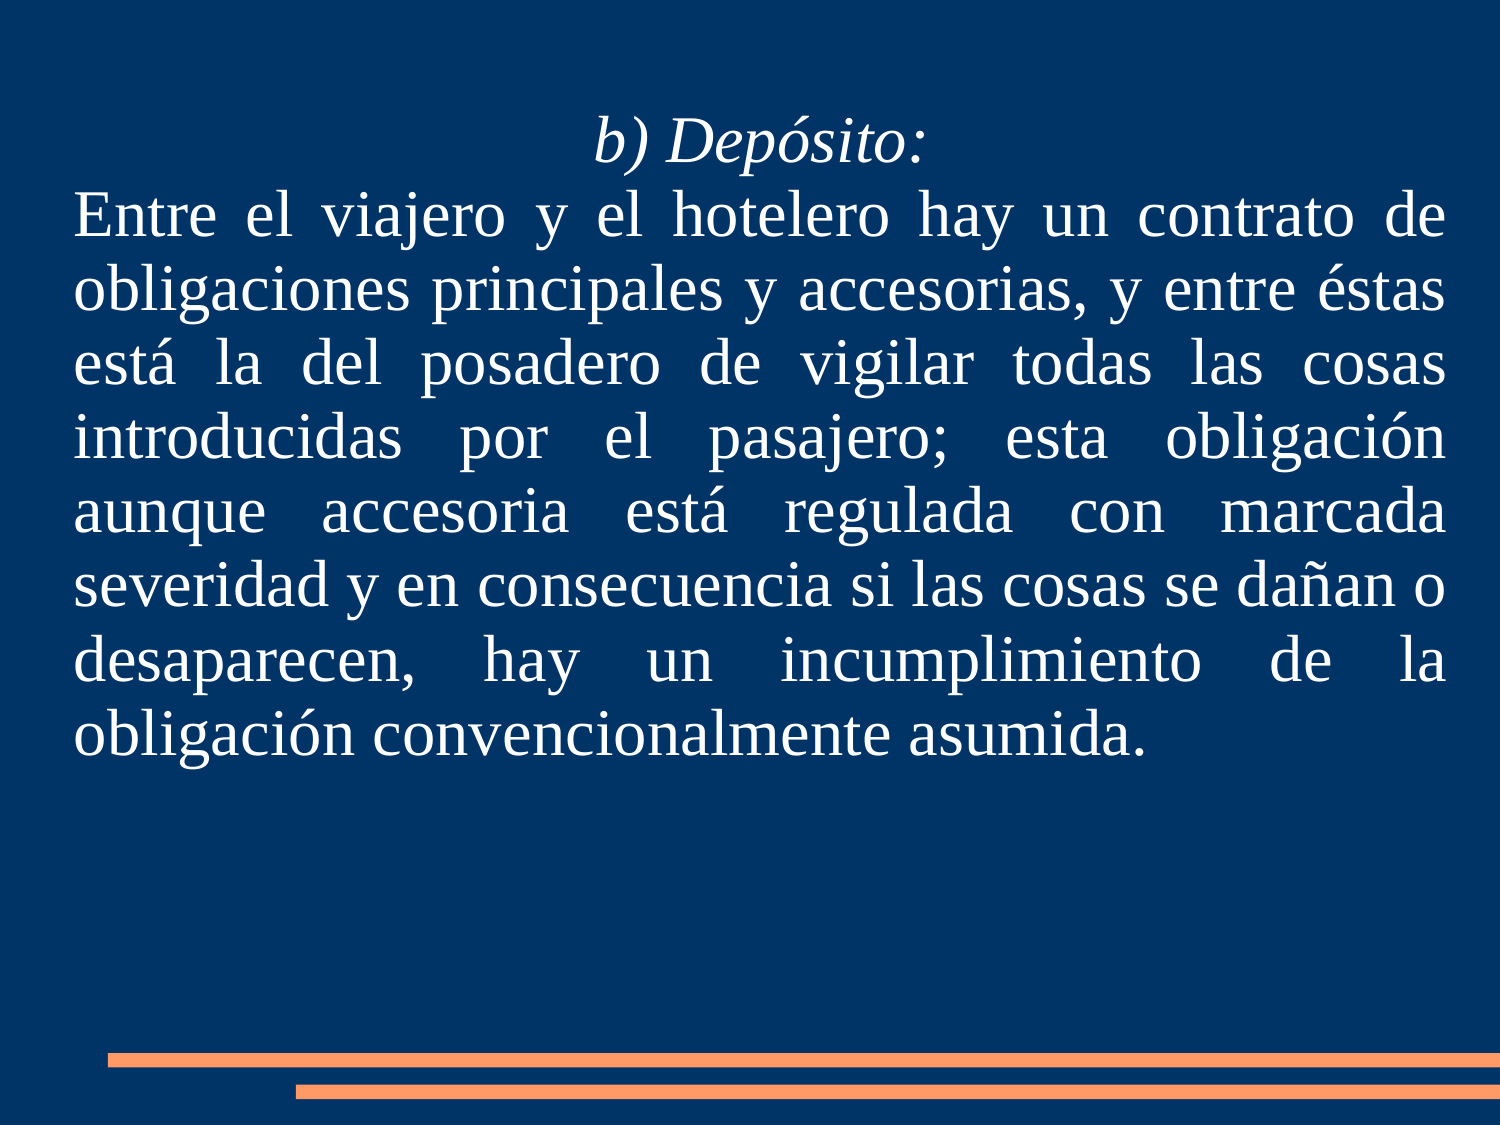

#
b) Depósito:
Entre el viajero y el hotelero hay un contrato de obligaciones principales y accesorias, y entre éstas está la del posadero de vigilar todas las cosas introducidas por el pasajero; esta obligación aunque accesoria está regulada con marcada severidad y en consecuencia si las cosas se dañan o desaparecen, hay un incumplimiento de la obligación convencionalmente asumida.